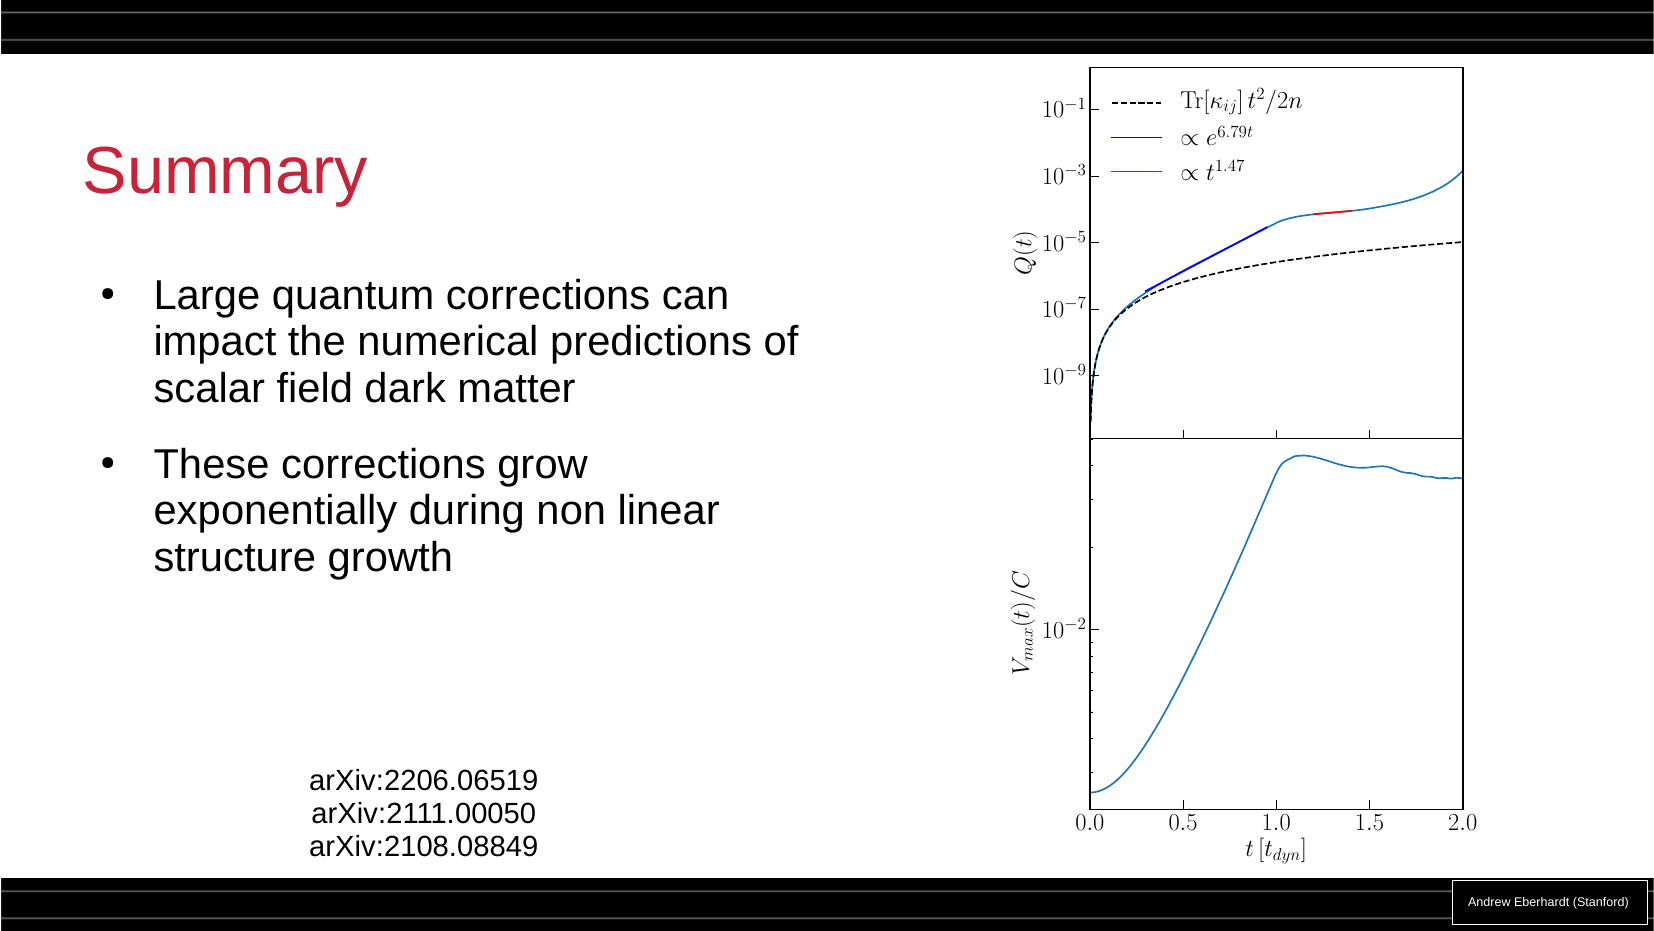

# Summary
Large quantum corrections can impact the numerical predictions of scalar field dark matter
These corrections grow exponentially during non linear structure growth
arXiv:2206.06519
arXiv:2111.00050
arXiv:2108.08849
Andrew Eberhardt (Stanford)